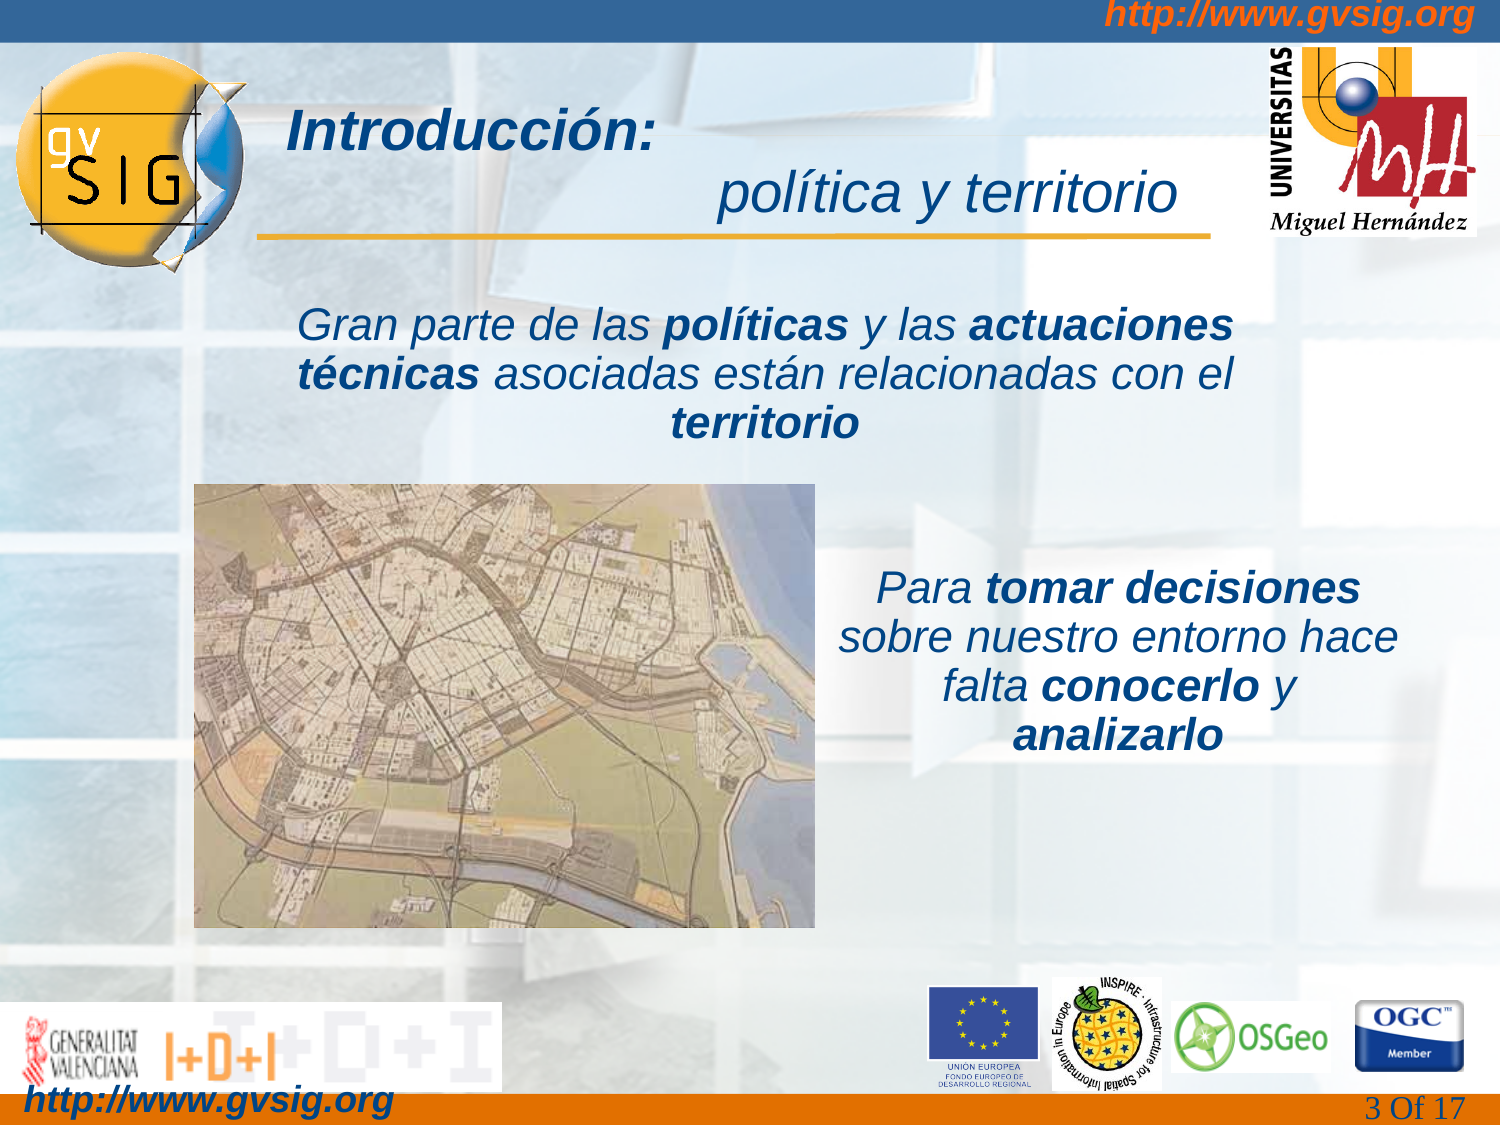

Introducción:
política y territorio
Gran parte de las políticas y las actuaciones técnicas asociadas están relacionadas con el territorio
Para tomar decisiones sobre nuestro entorno hace falta conocerlo y analizarlo
3